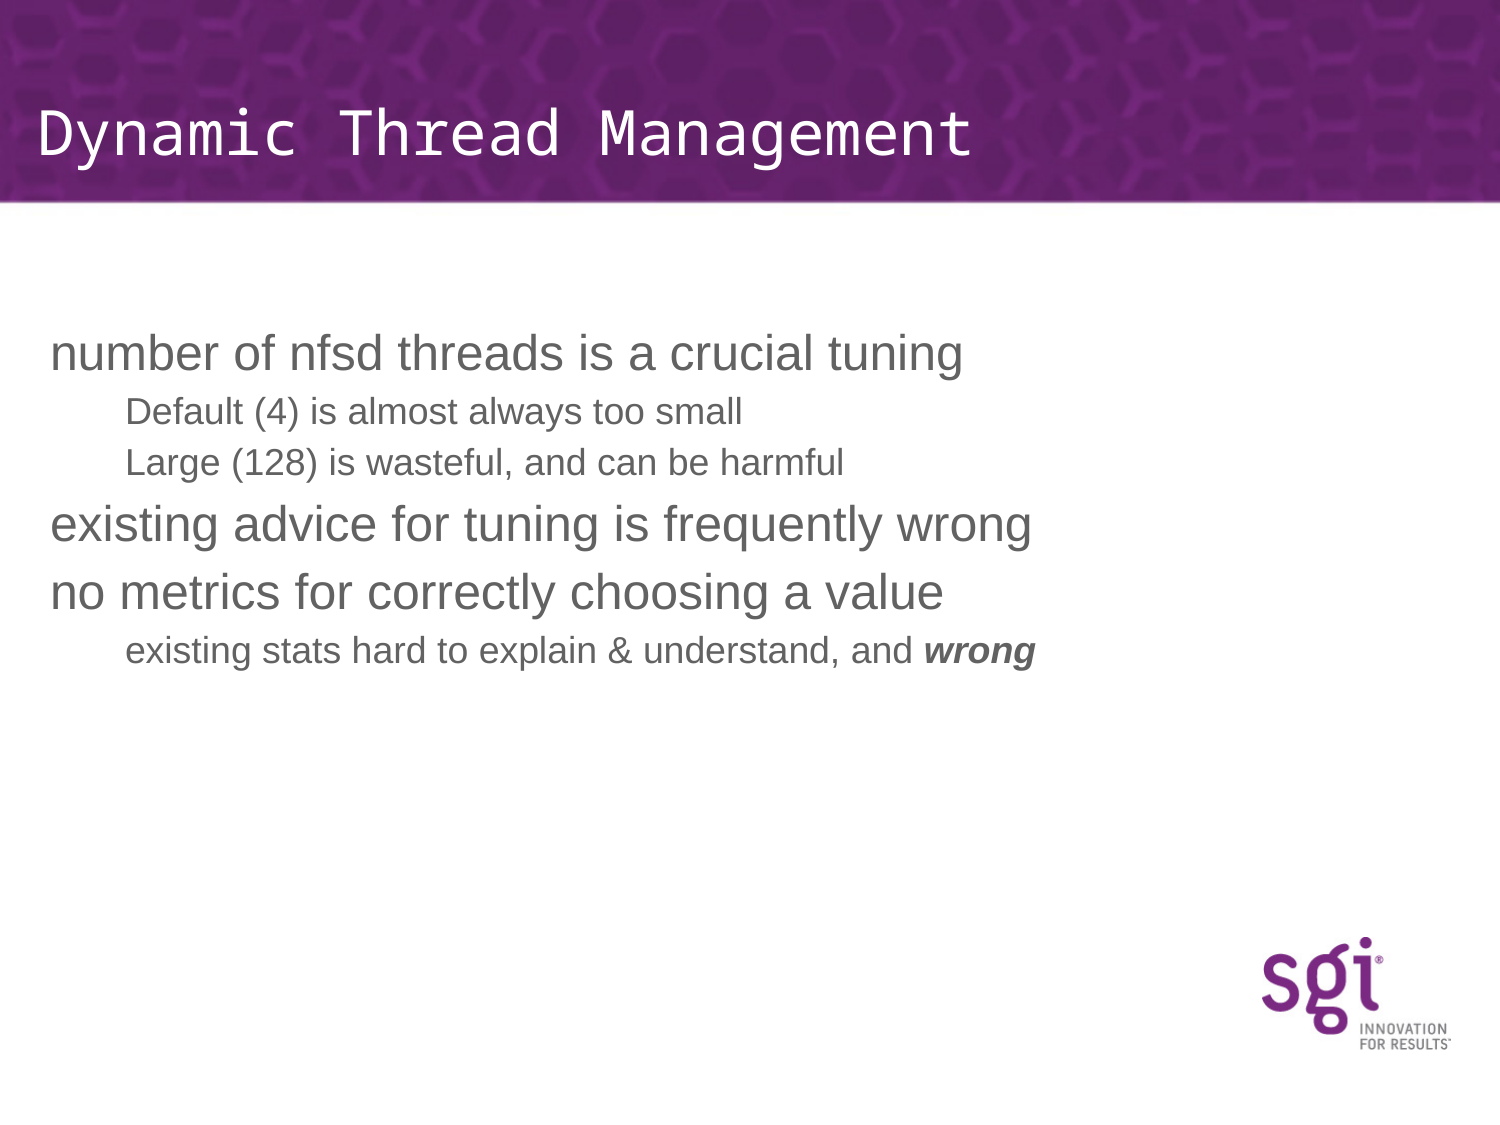

# Dynamic Thread Management
number of nfsd threads is a crucial tuning
Default (4) is almost always too small
Large (128) is wasteful, and can be harmful
existing advice for tuning is frequently wrong
no metrics for correctly choosing a value
existing stats hard to explain & understand, and wrong